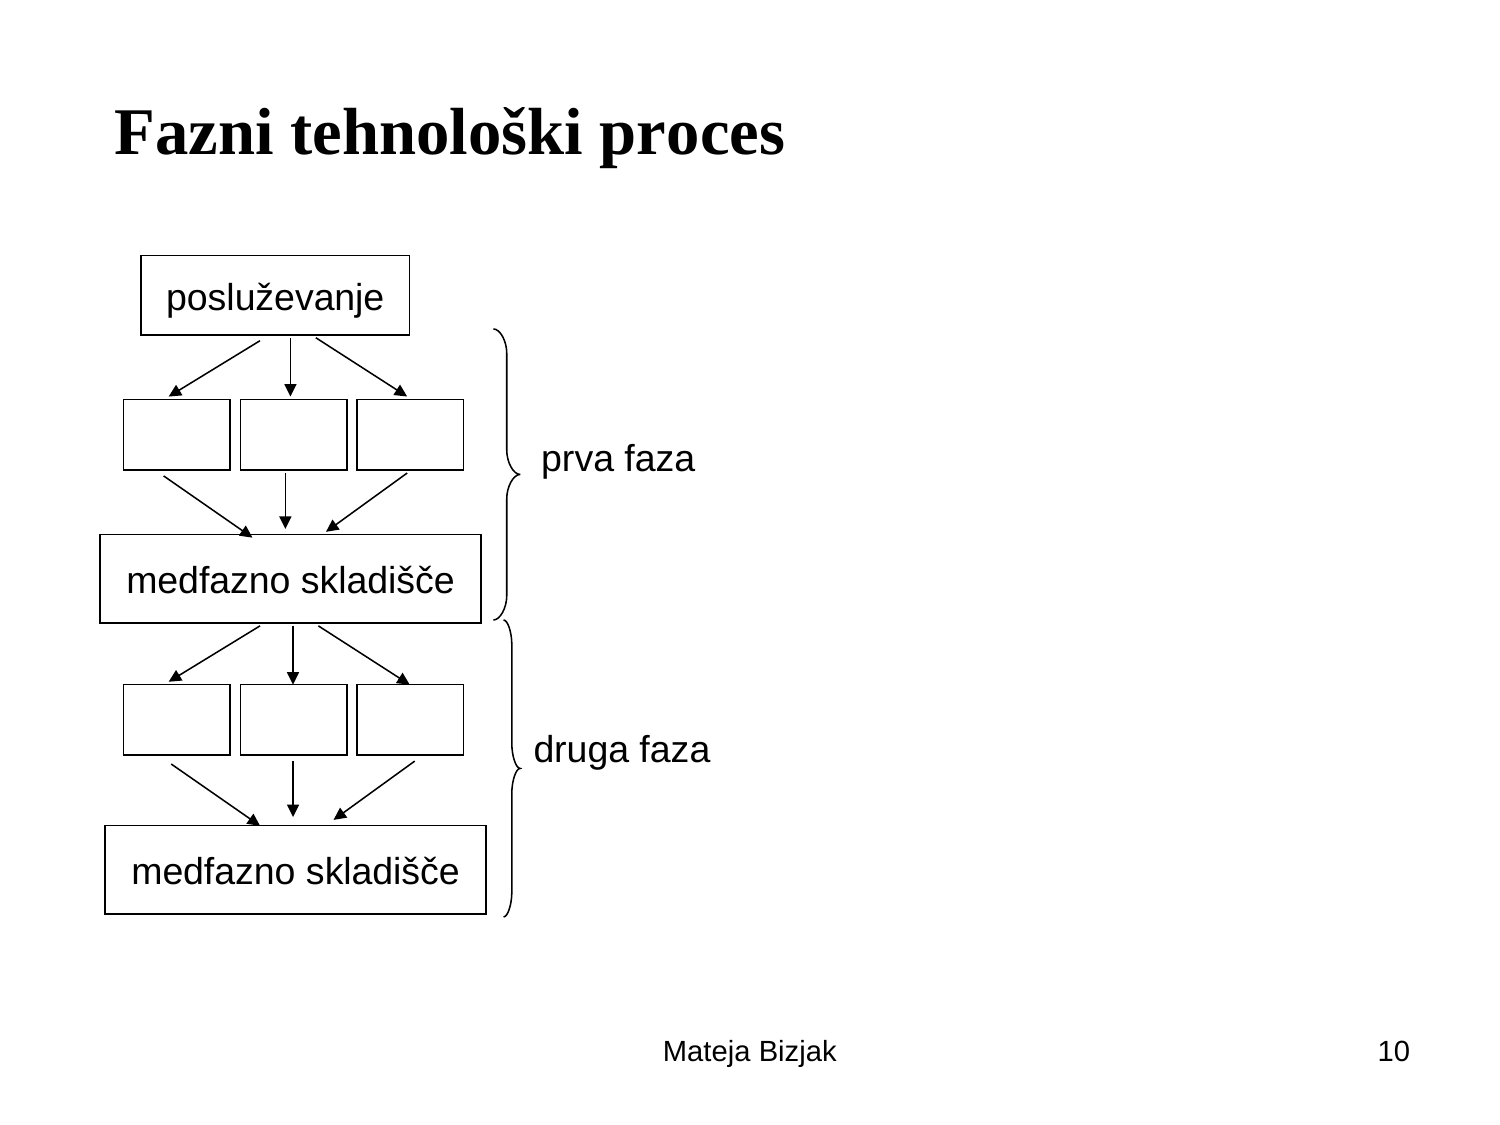

Fazni tehnološki proces
posluževanje
medfazno skladišče
medfazno skladišče
prva faza
druga faza
Mateja Bizjak